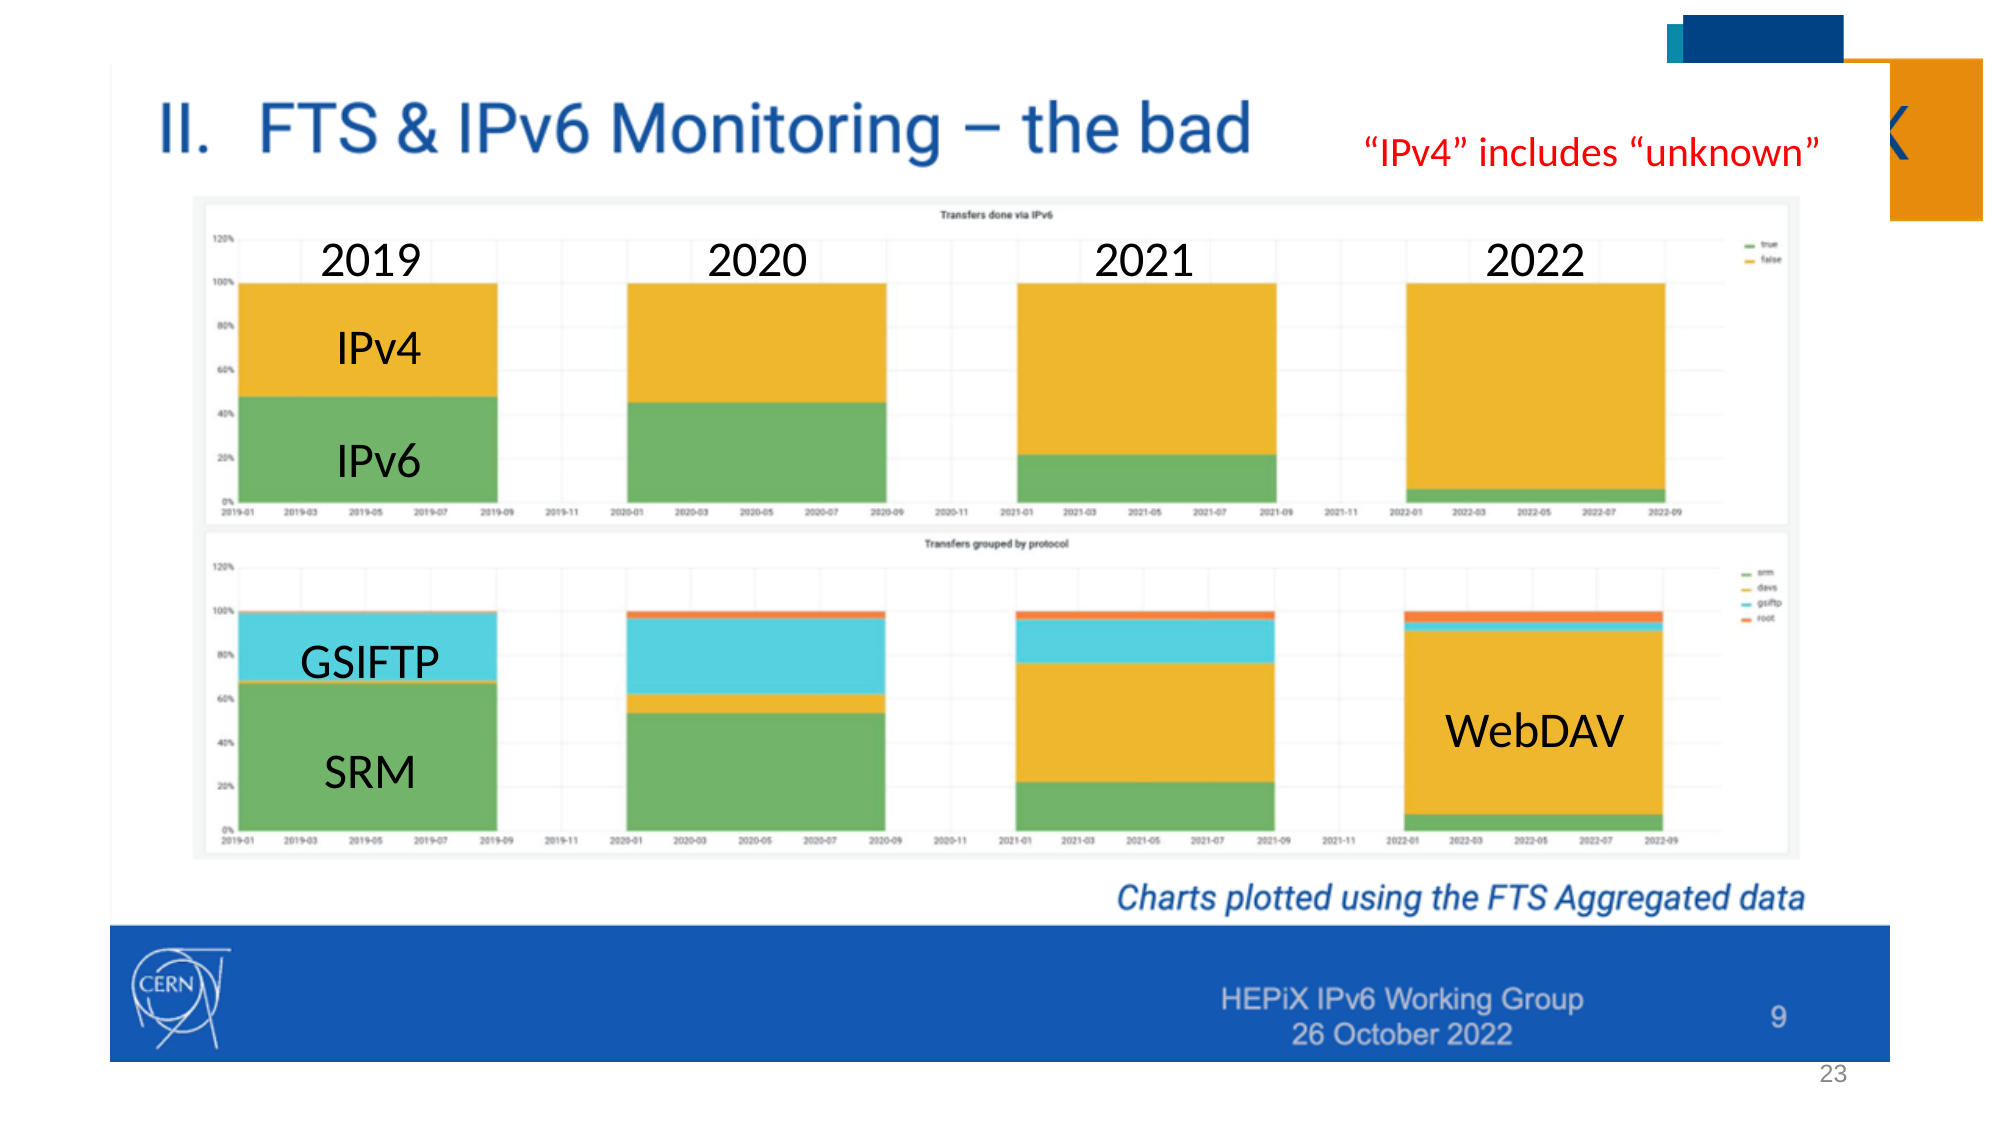

# FTS - broken IPv6 monitoring
“IPv4” includes “unknown”
2019
2020
2021
2022
IPv4
IPv6
GSIFTP
WebDAV
SRM